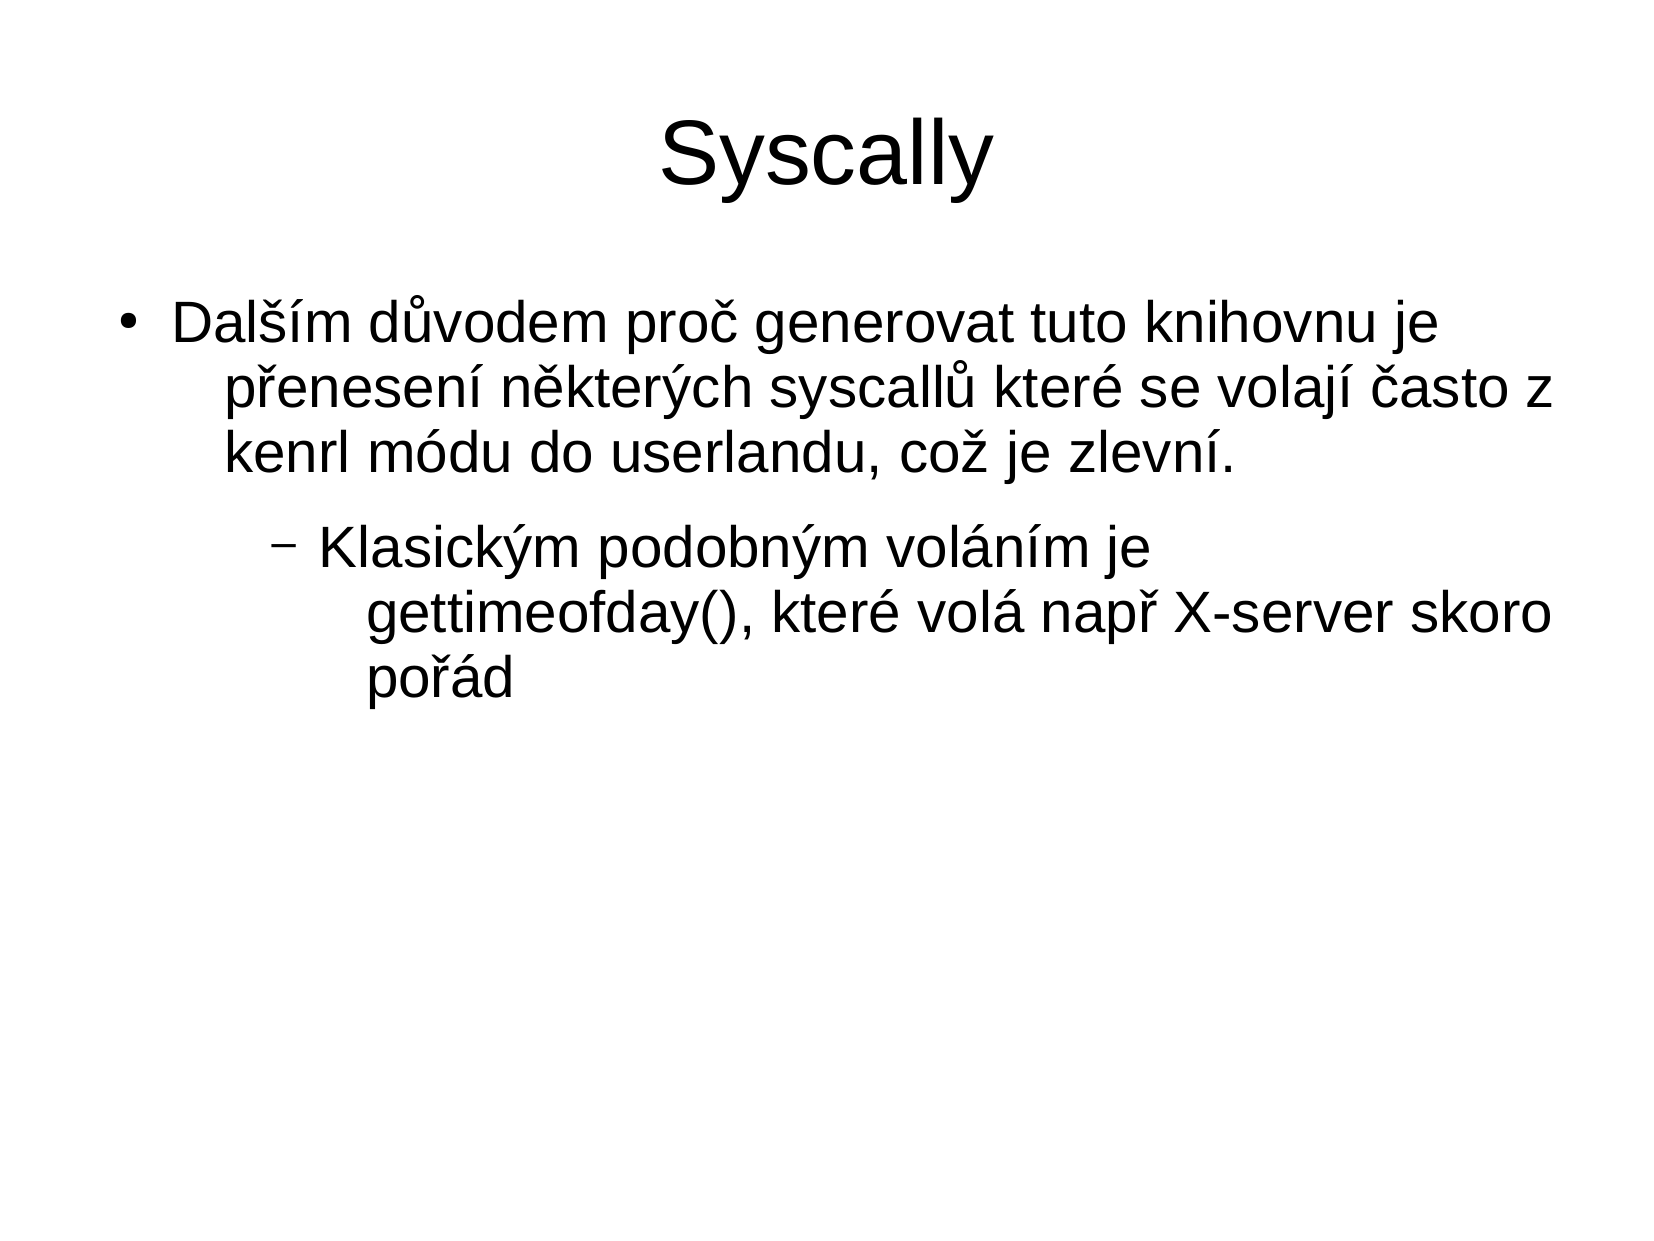

# Syscally
Dalším důvodem proč generovat tuto knihovnu je přenesení některých syscallů které se volají často z kenrl módu do userlandu, což je zlevní.
Klasickým podobným voláním je gettimeofday(), které volá např X-server skoro pořád